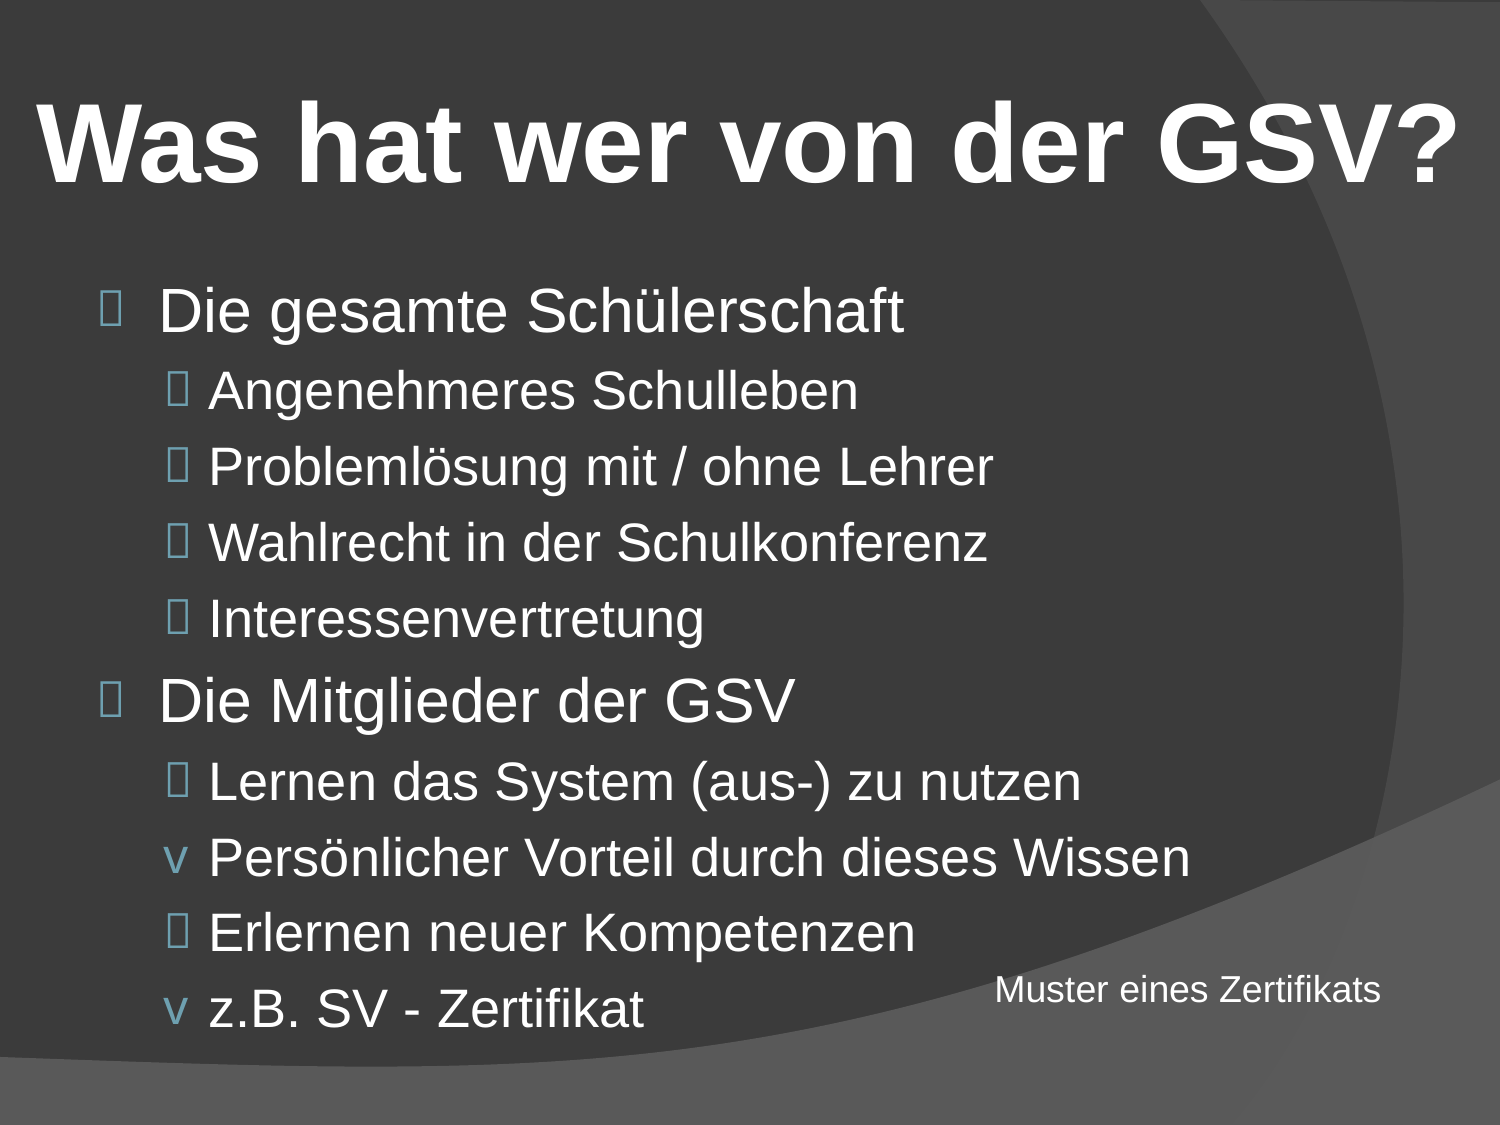

Was hat wer von der GSV?
# Die gesamte Schülerschaft
Angenehmeres Schulleben
Problemlösung mit / ohne Lehrer
Wahlrecht in der Schulkonferenz
Interessenvertretung
Die Mitglieder der GSV
Lernen das System (aus-) zu nutzen
Persönlicher Vorteil durch dieses Wissen
Erlernen neuer Kompetenzen
z.B. SV - Zertifikat
Muster eines Zertifikats